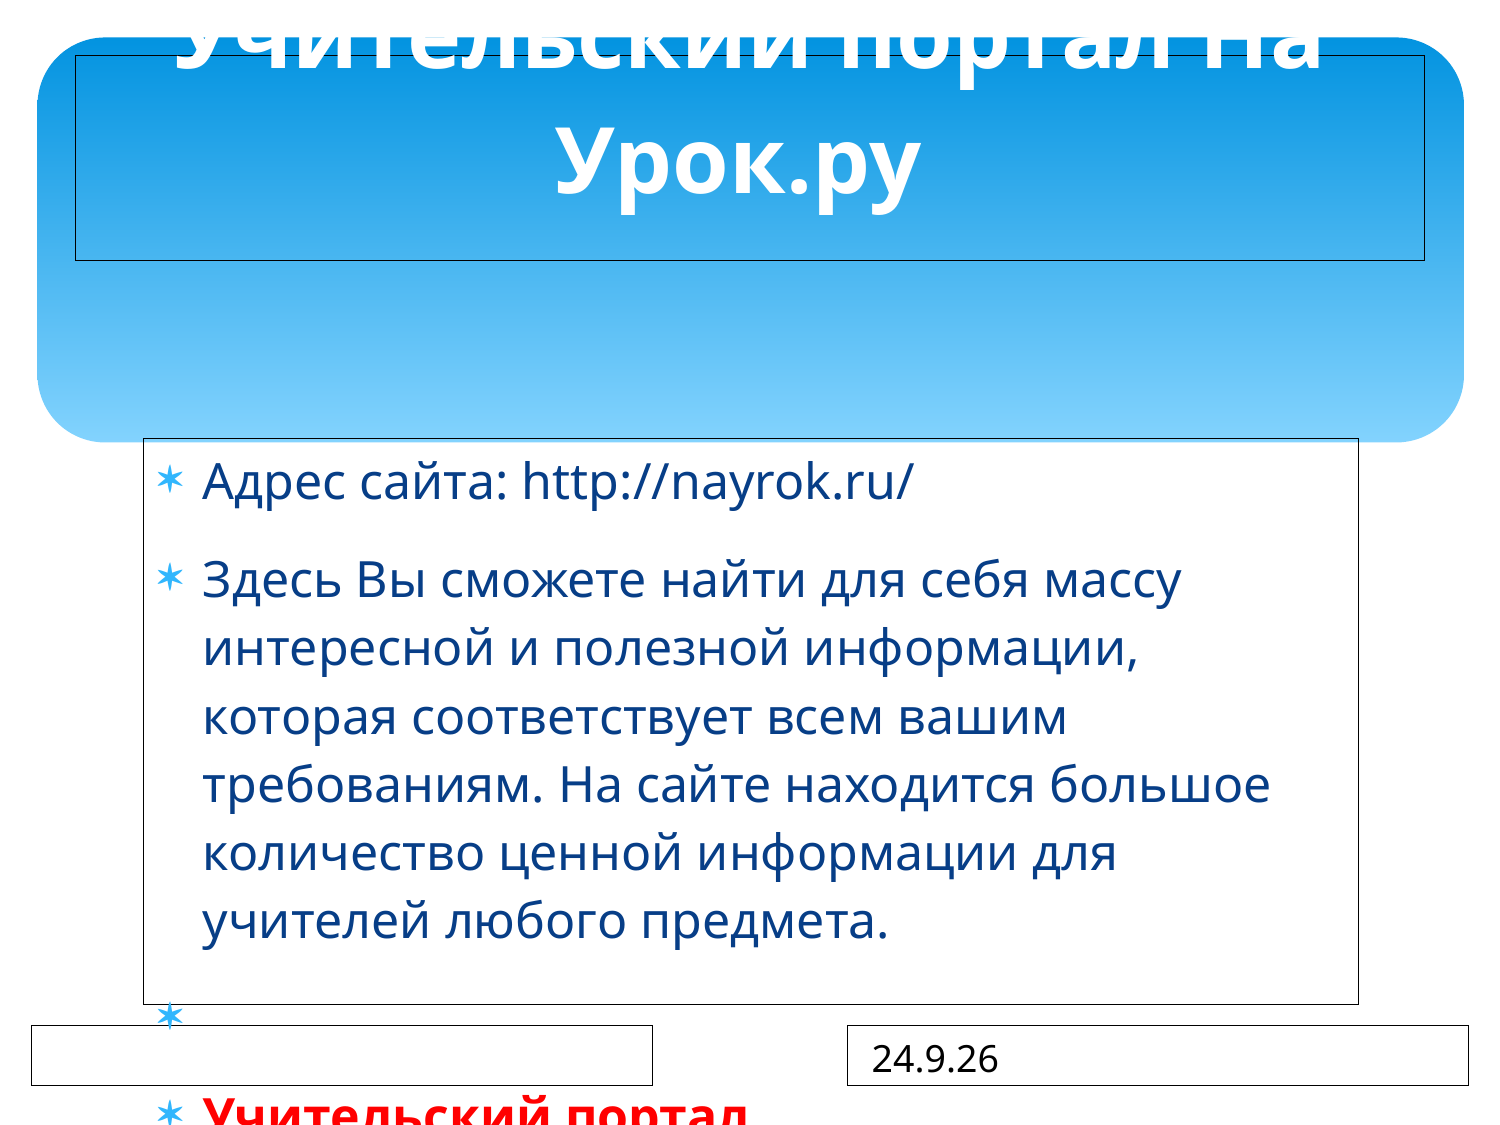

Учительский портал На Урок.ру
# Адрес сайта: http://nayrok.ru/
Здесь Вы сможете найти для себя массу интересной и полезной информации, которая соответствует всем вашим требованиям. На сайте находится большое количество ценной информации для учителей любого предмета.
Учительский портал
Адрес сайта: http://www.uchportal.ru/
Учительский портал был, есть и всегда будет бесплатным сообществом учителей-предметников. Все материалы, представленные на портале, бесплатные, подтверждение о публикации также выписывается бесплатно, но при соблюдении определѐнных правил.
Учебно-методический портал
Адрес сайта: http://www.uchmet.ru/
Качество и актуальность работ – приоритет портала. Сайт удобен и прост в использовании.